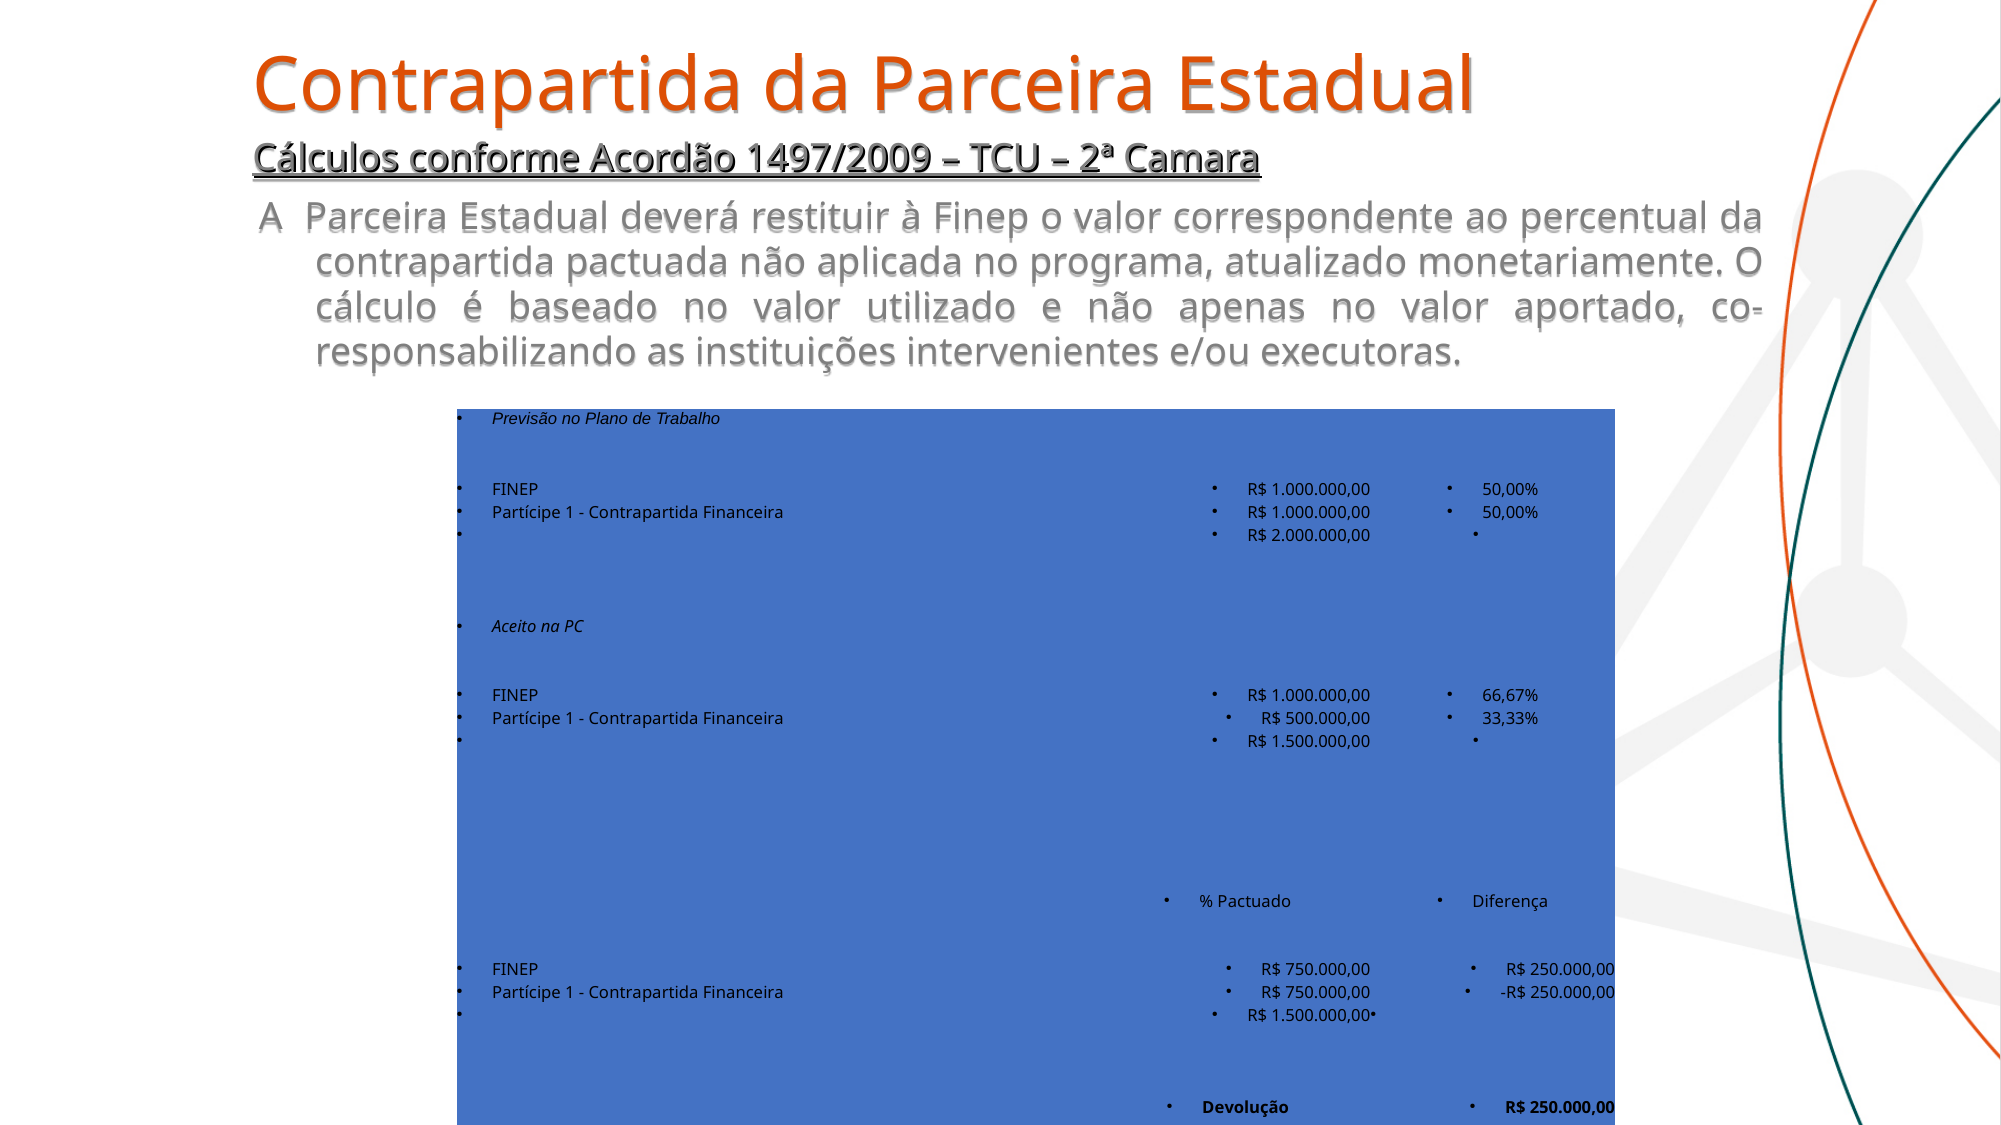

Contrapartida da Parceira Estadual
Cálculos conforme Acordão 1497/2009 – TCU – 2ª Camara
A Parceira Estadual deverá restituir à Finep o valor correspondente ao percentual da contrapartida pactuada não aplicada no programa, atualizado monetariamente. O cálculo é baseado no valor utilizado e não apenas no valor aportado, co-responsabilizando as instituições intervenientes e/ou executoras.
| Previsão no Plano de Trabalho | | |
| --- | --- | --- |
| FINEP | R$ 1.000.000,00 | 50,00% |
| Partícipe 1 - Contrapartida Financeira | R$ 1.000.000,00 | 50,00% |
| | R$ 2.000.000,00 | |
| | | |
| Aceito na PC | | |
| FINEP | R$ 1.000.000,00 | 66,67% |
| Partícipe 1 - Contrapartida Financeira | R$ 500.000,00 | 33,33% |
| | R$ 1.500.000,00 | |
| | | |
| | | |
| | % Pactuado | Diferença |
| FINEP | R$ 750.000,00 | R$ 250.000,00 |
| Partícipe 1 - Contrapartida Financeira | R$ 750.000,00 | -R$ 250.000,00 |
| | R$ 1.500.000,00 | |
| | | |
| | Devolução | R$ 250.000,00 |